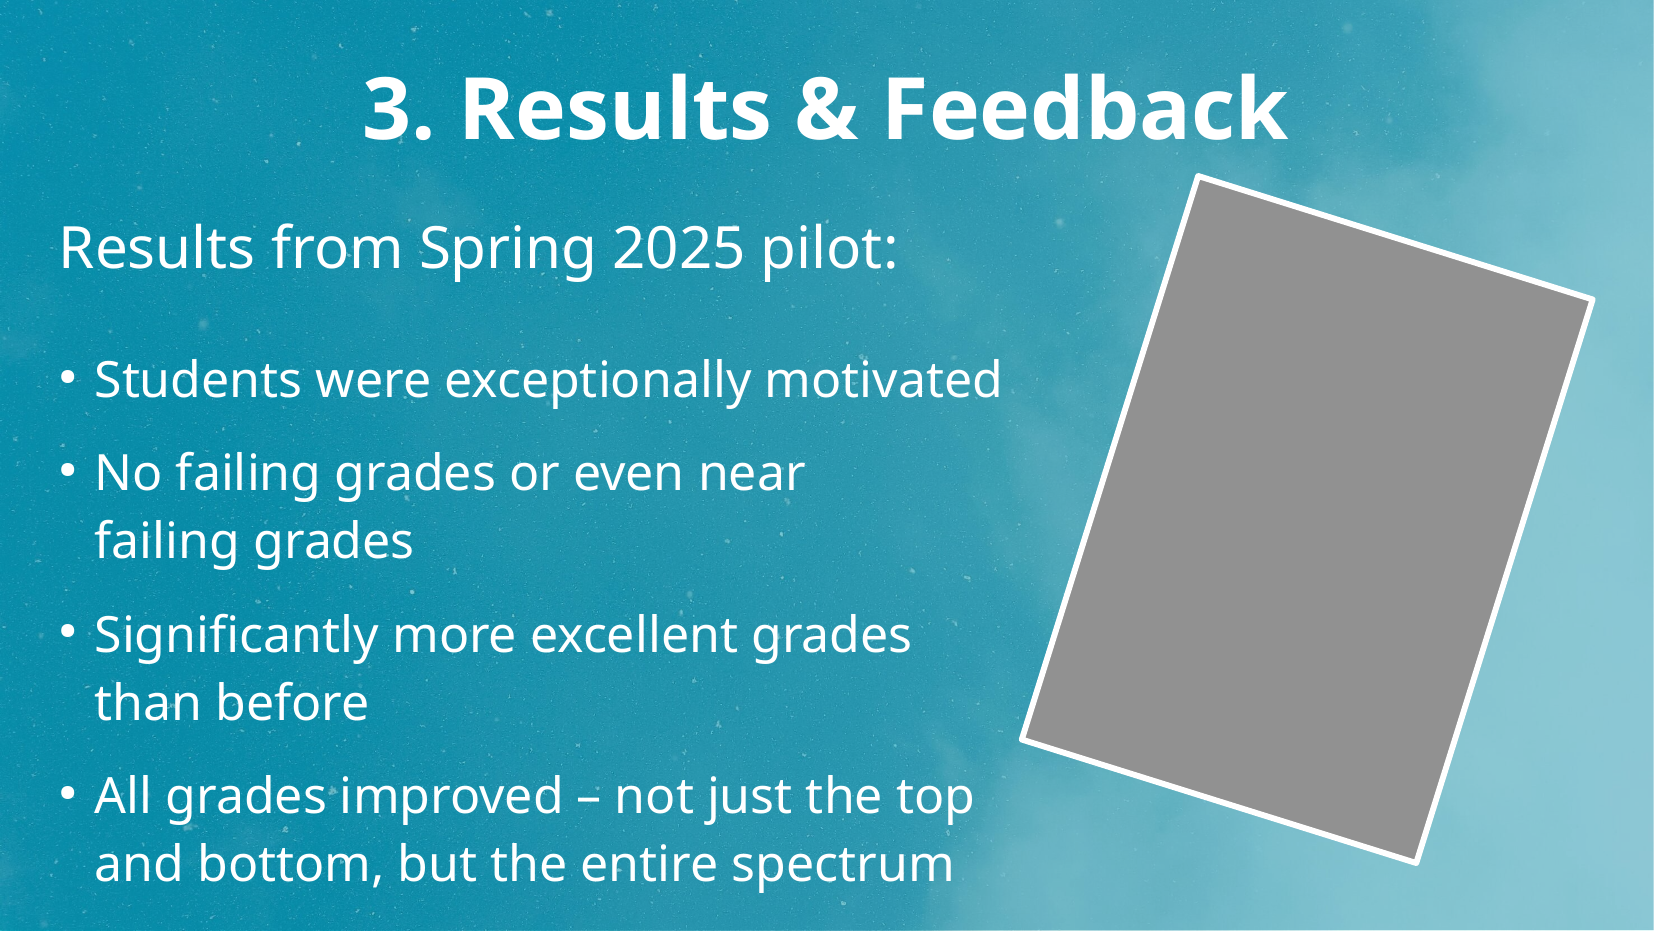

# 3. Results & Feedback
Results from Spring 2025 pilot:
Students were exceptionally motivated
No failing grades or even near
failing grades
Significantly more excellent grades
than before
All grades improved – not just the top
and bottom, but the entire spectrum